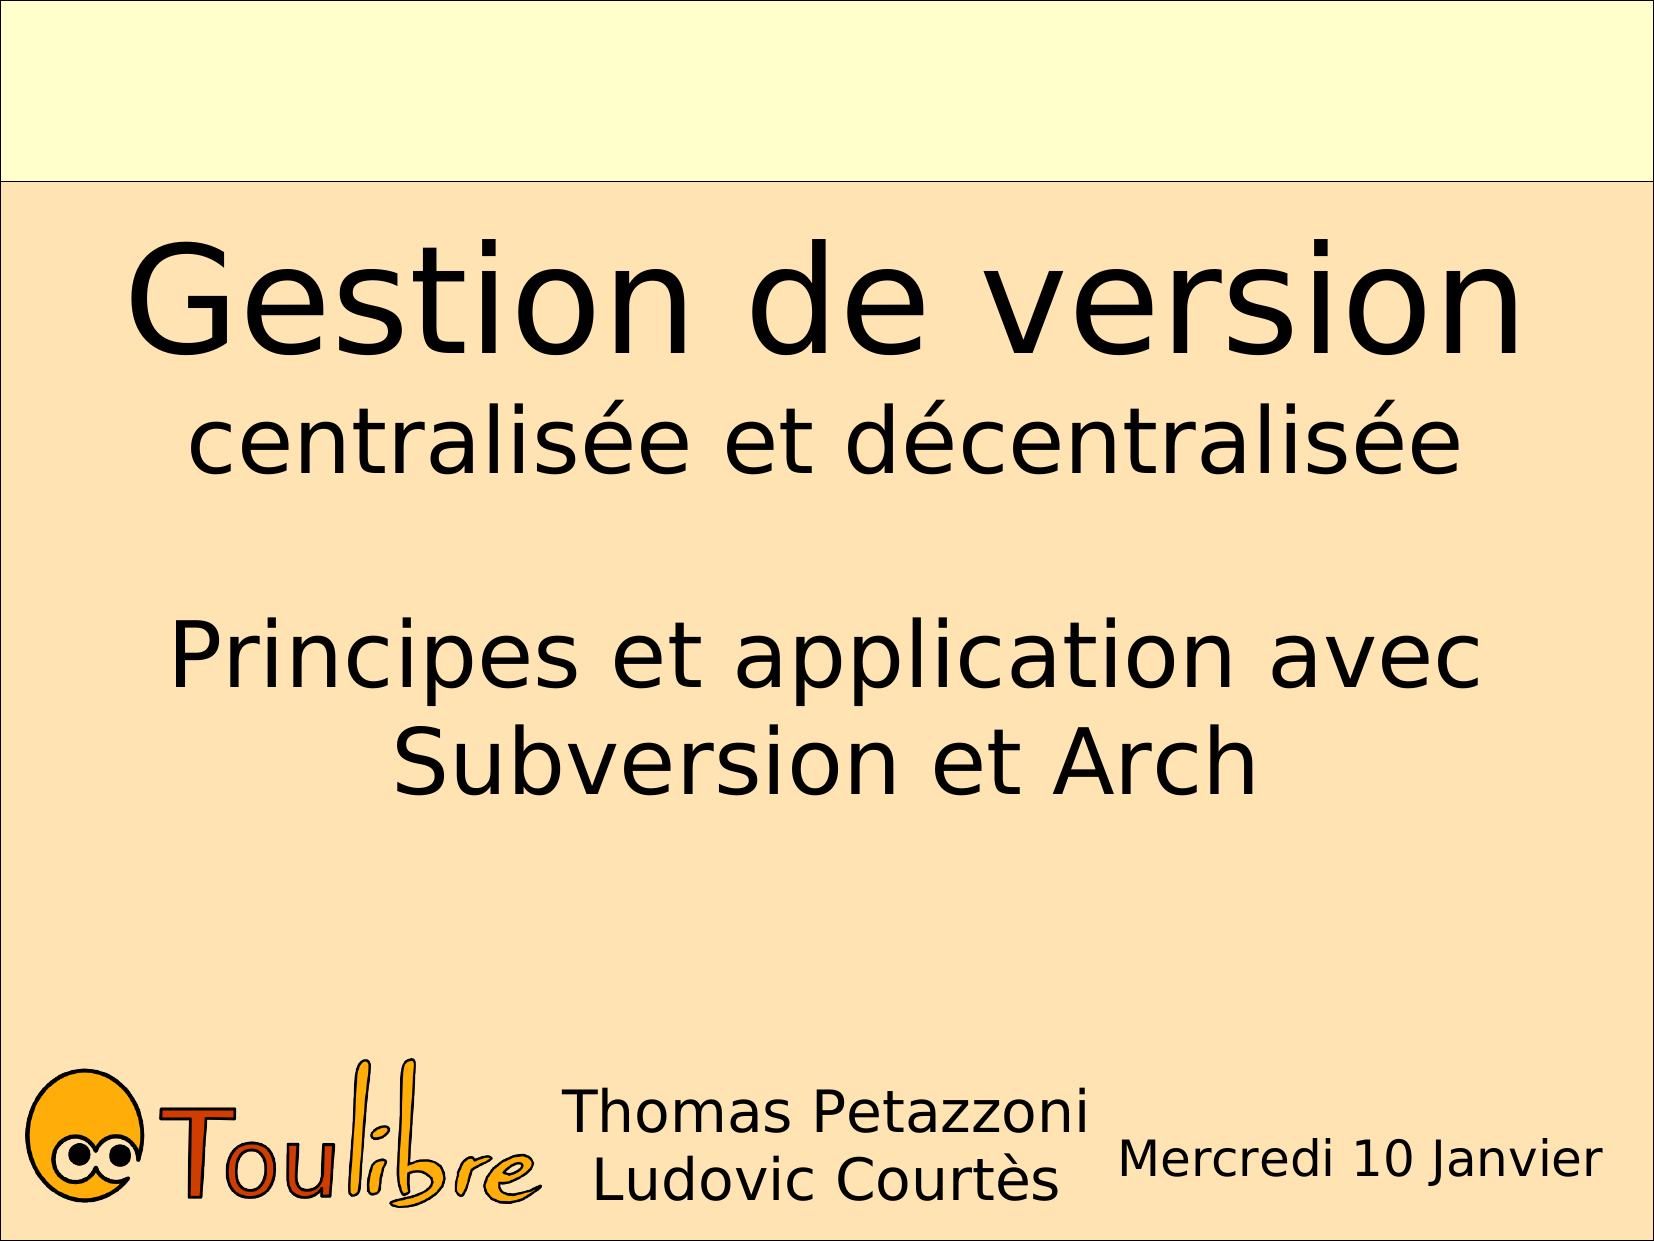

Gestion de version
centralisée et décentralisée
Principes et application avec Subversion et Arch
Thomas Petazzoni
Ludovic Courtès
Mercredi 10 Janvier